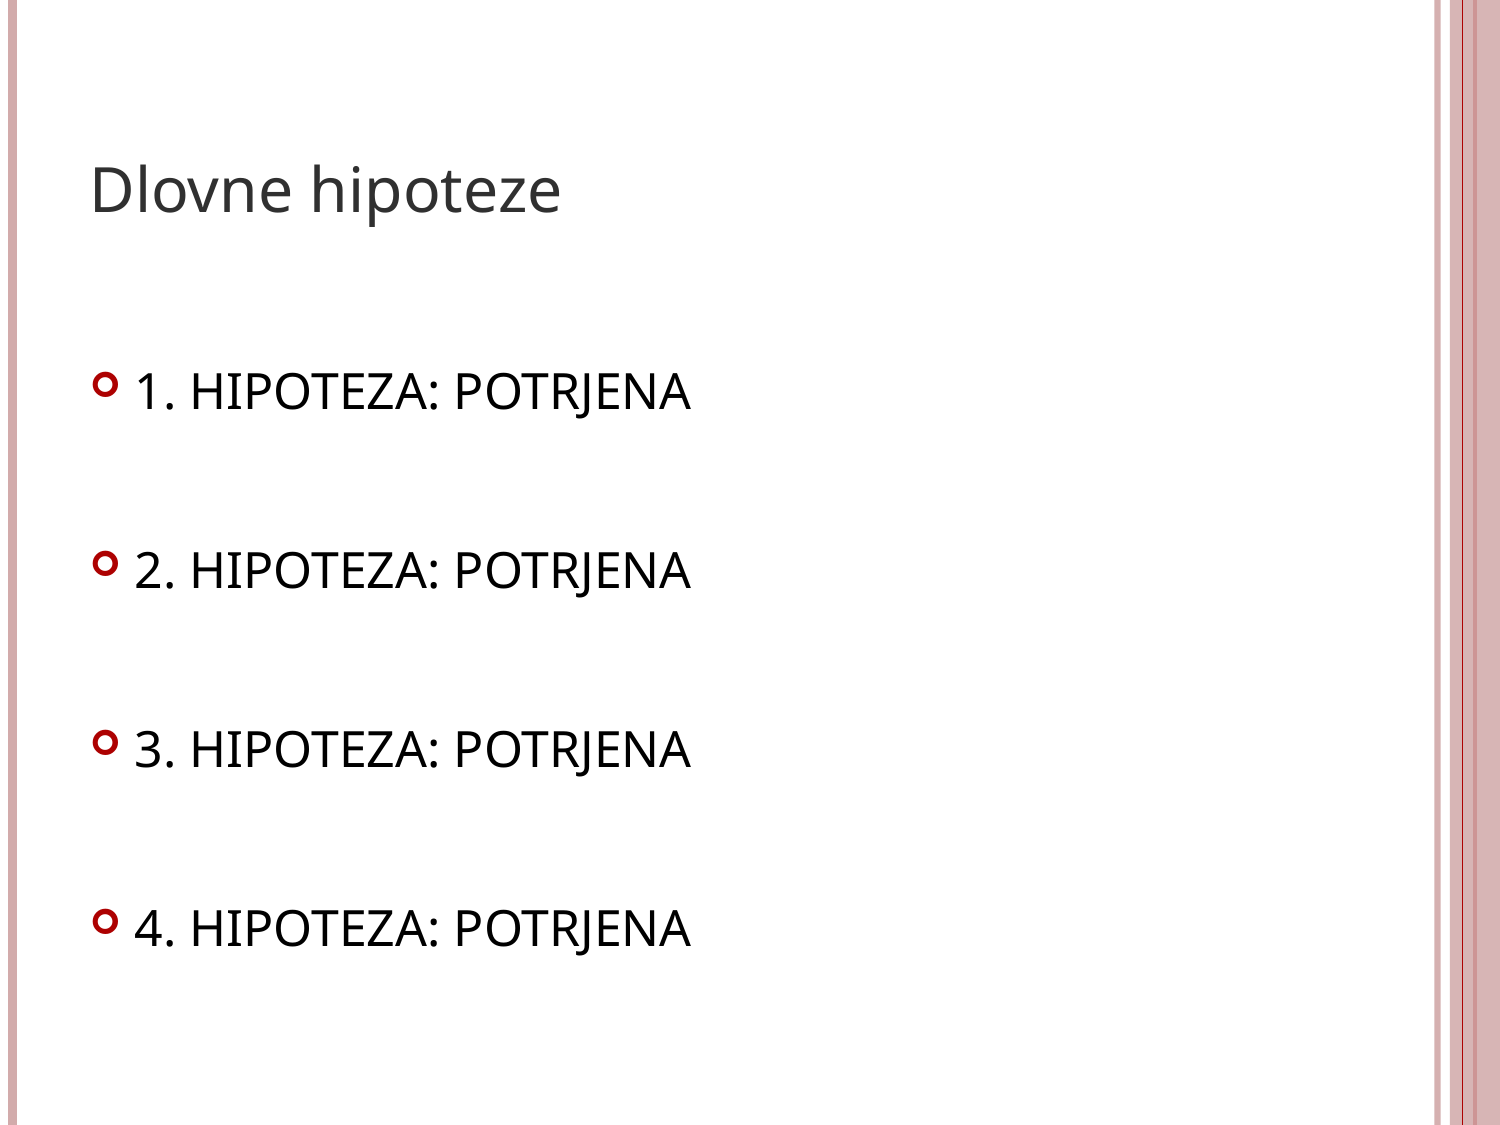

# Dlovne hipoteze
1. HIPOTEZA: POTRJENA
2. HIPOTEZA: POTRJENA
3. HIPOTEZA: POTRJENA
4. HIPOTEZA: POTRJENA